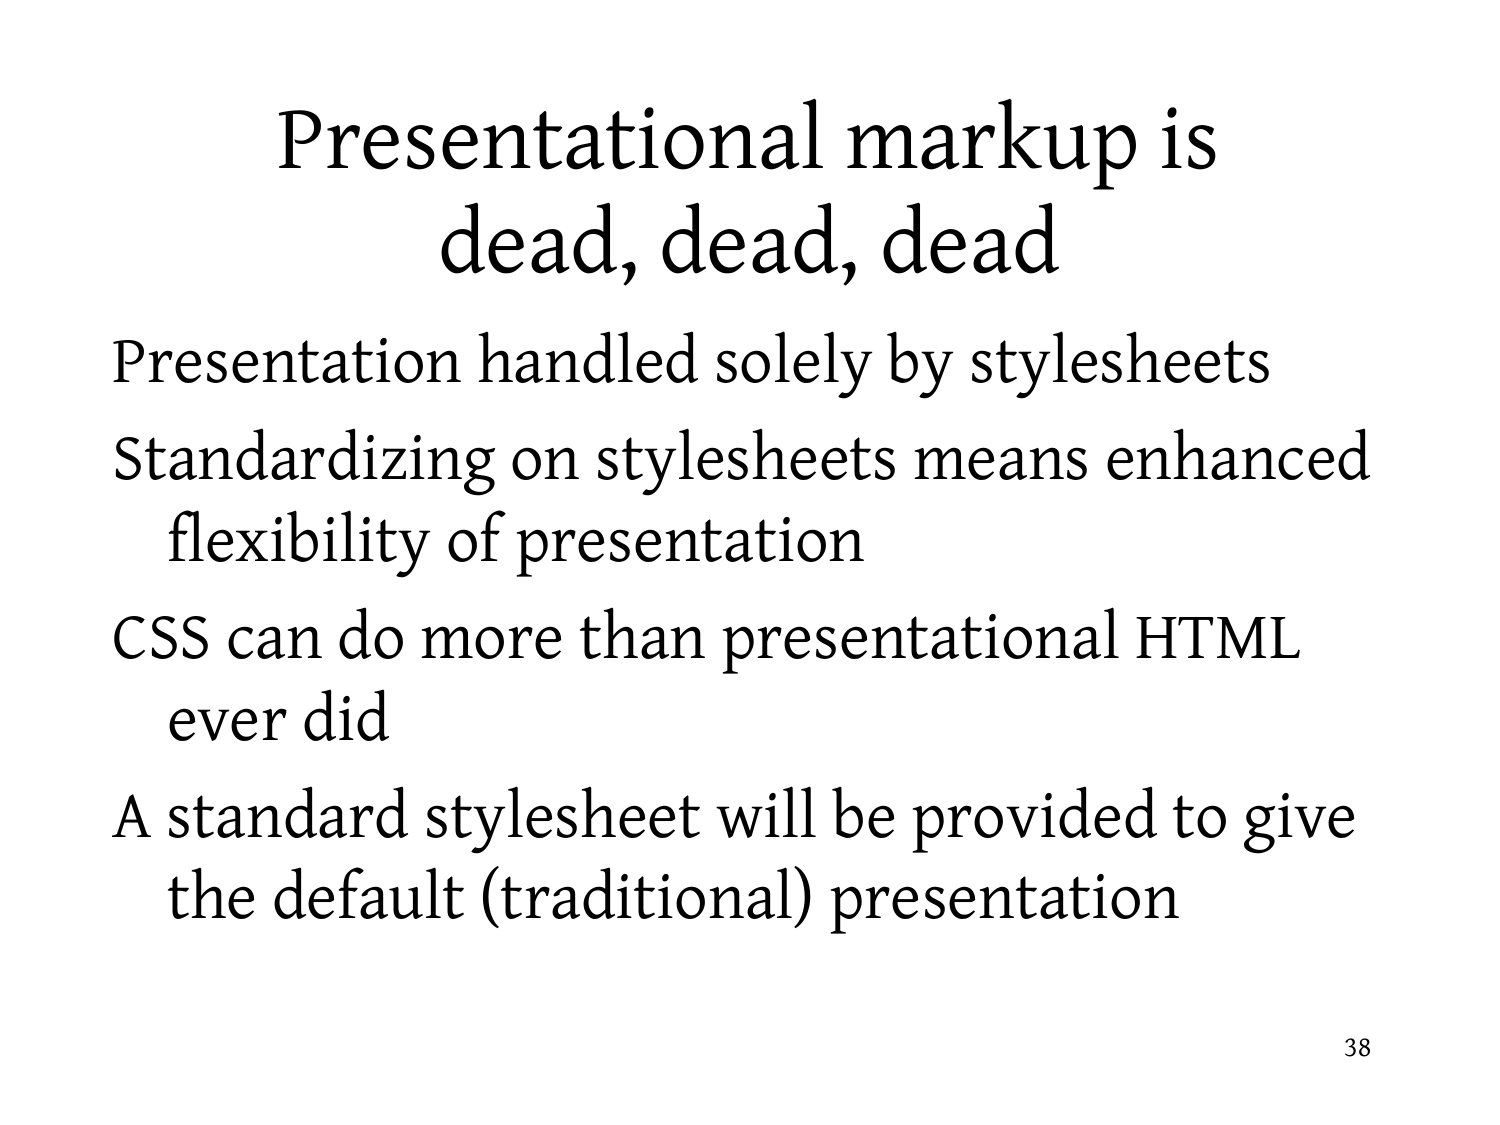

# Presentational markup is dead, dead, dead
Presentation handled solely by stylesheets
Standardizing on stylesheets means enhanced flexibility of presentation
CSS can do more than presentational HTML ever did
A standard stylesheet will be provided to give the default (traditional) presentation